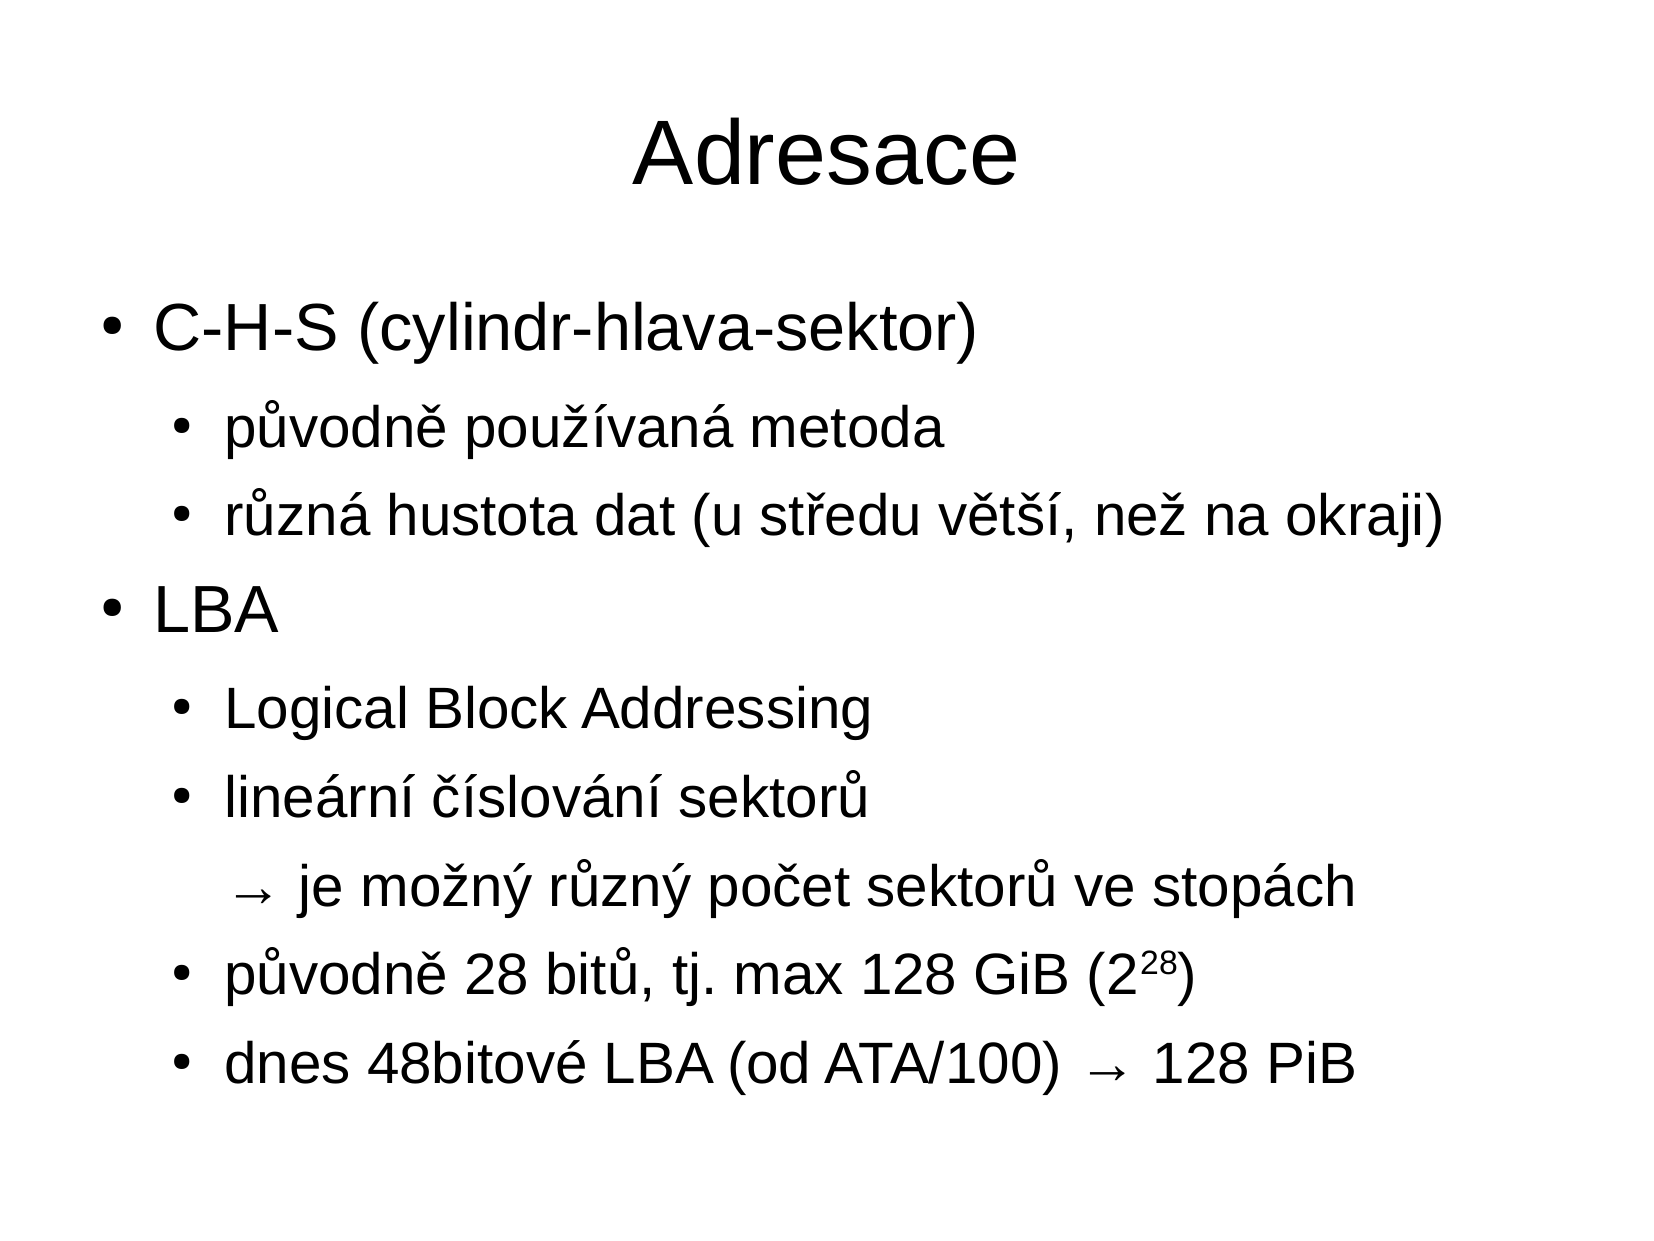

# Adresace
C-H-S (cylindr-hlava-sektor)
původně používaná metoda
různá hustota dat (u středu větší, než na okraji)
LBA
Logical Block Addressing
lineární číslování sektorů
→ je možný různý počet sektorů ve stopách
původně 28 bitů, tj. max 128 GiB (228)
dnes 48bitové LBA (od ATA/100) → 128 PiB